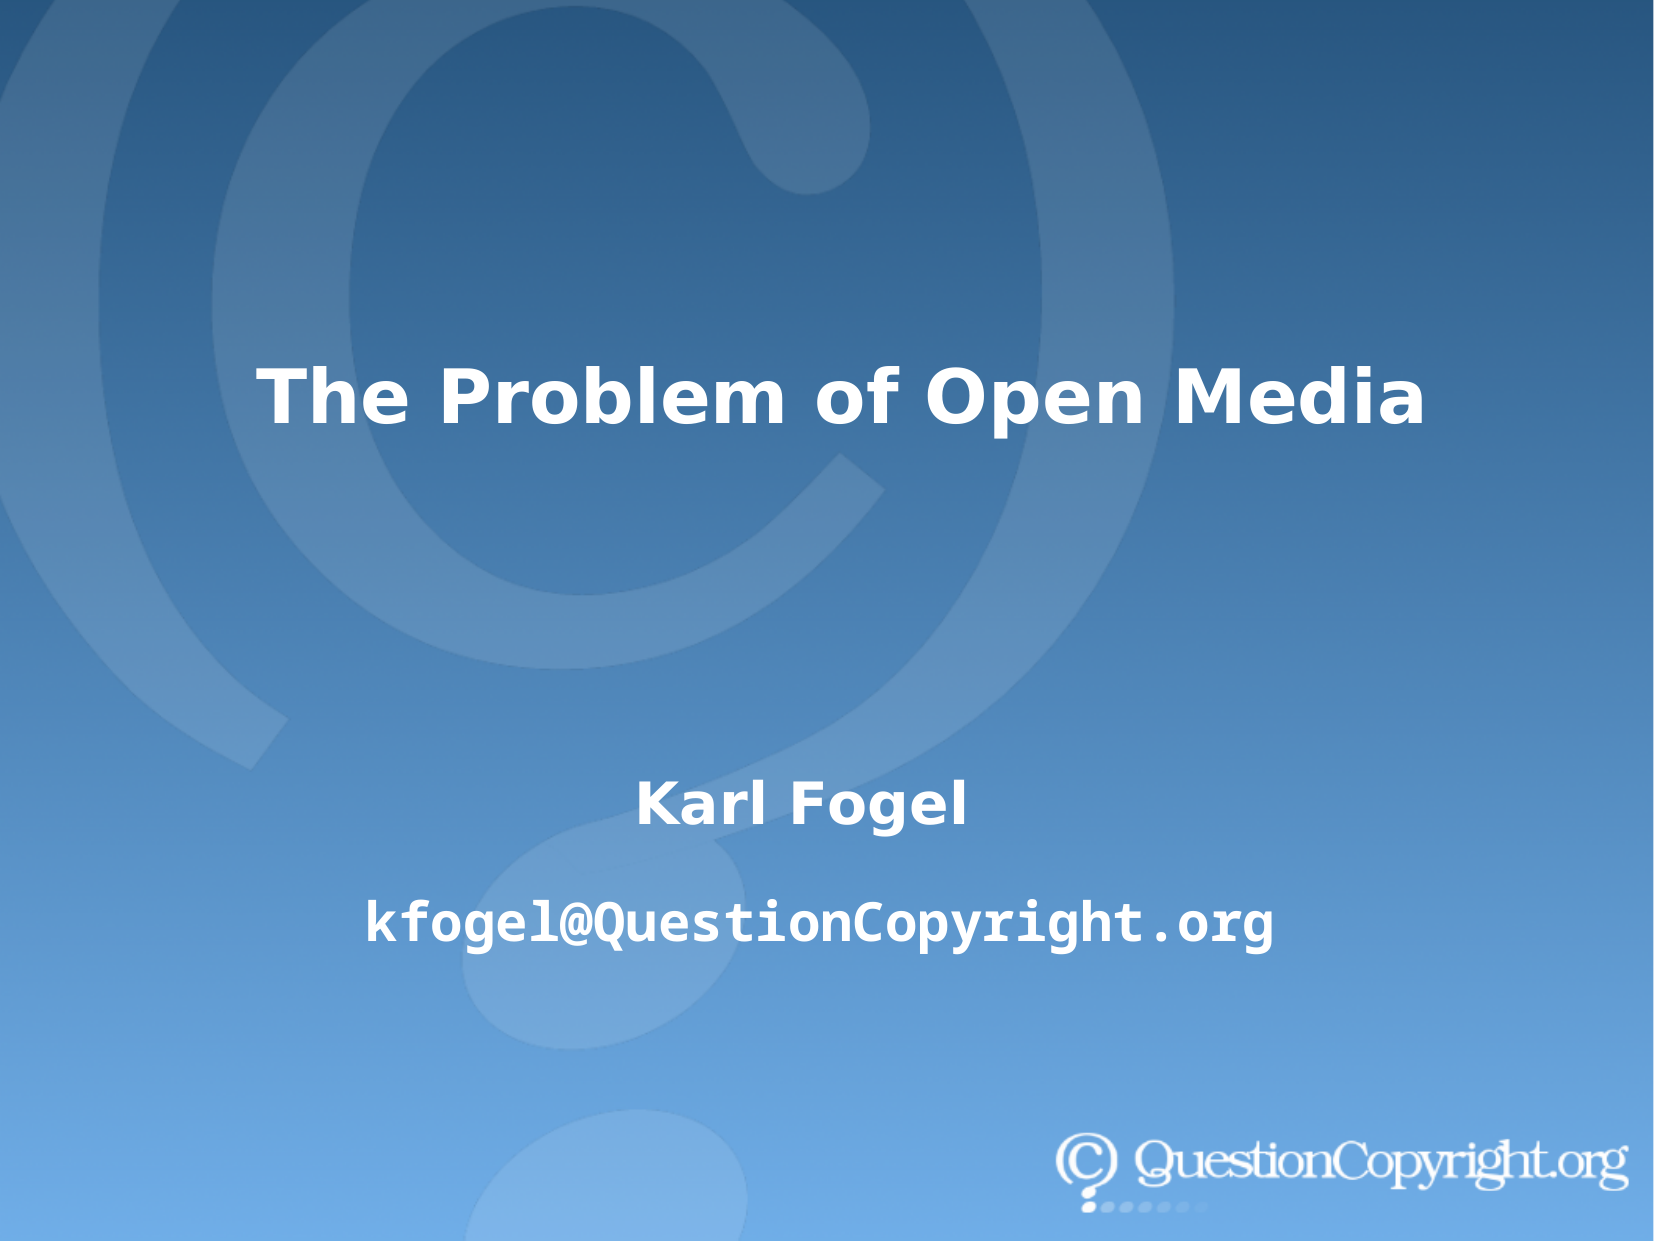

The Problem of Open Media
Karl Fogel
kfogel@QuestionCopyright.org